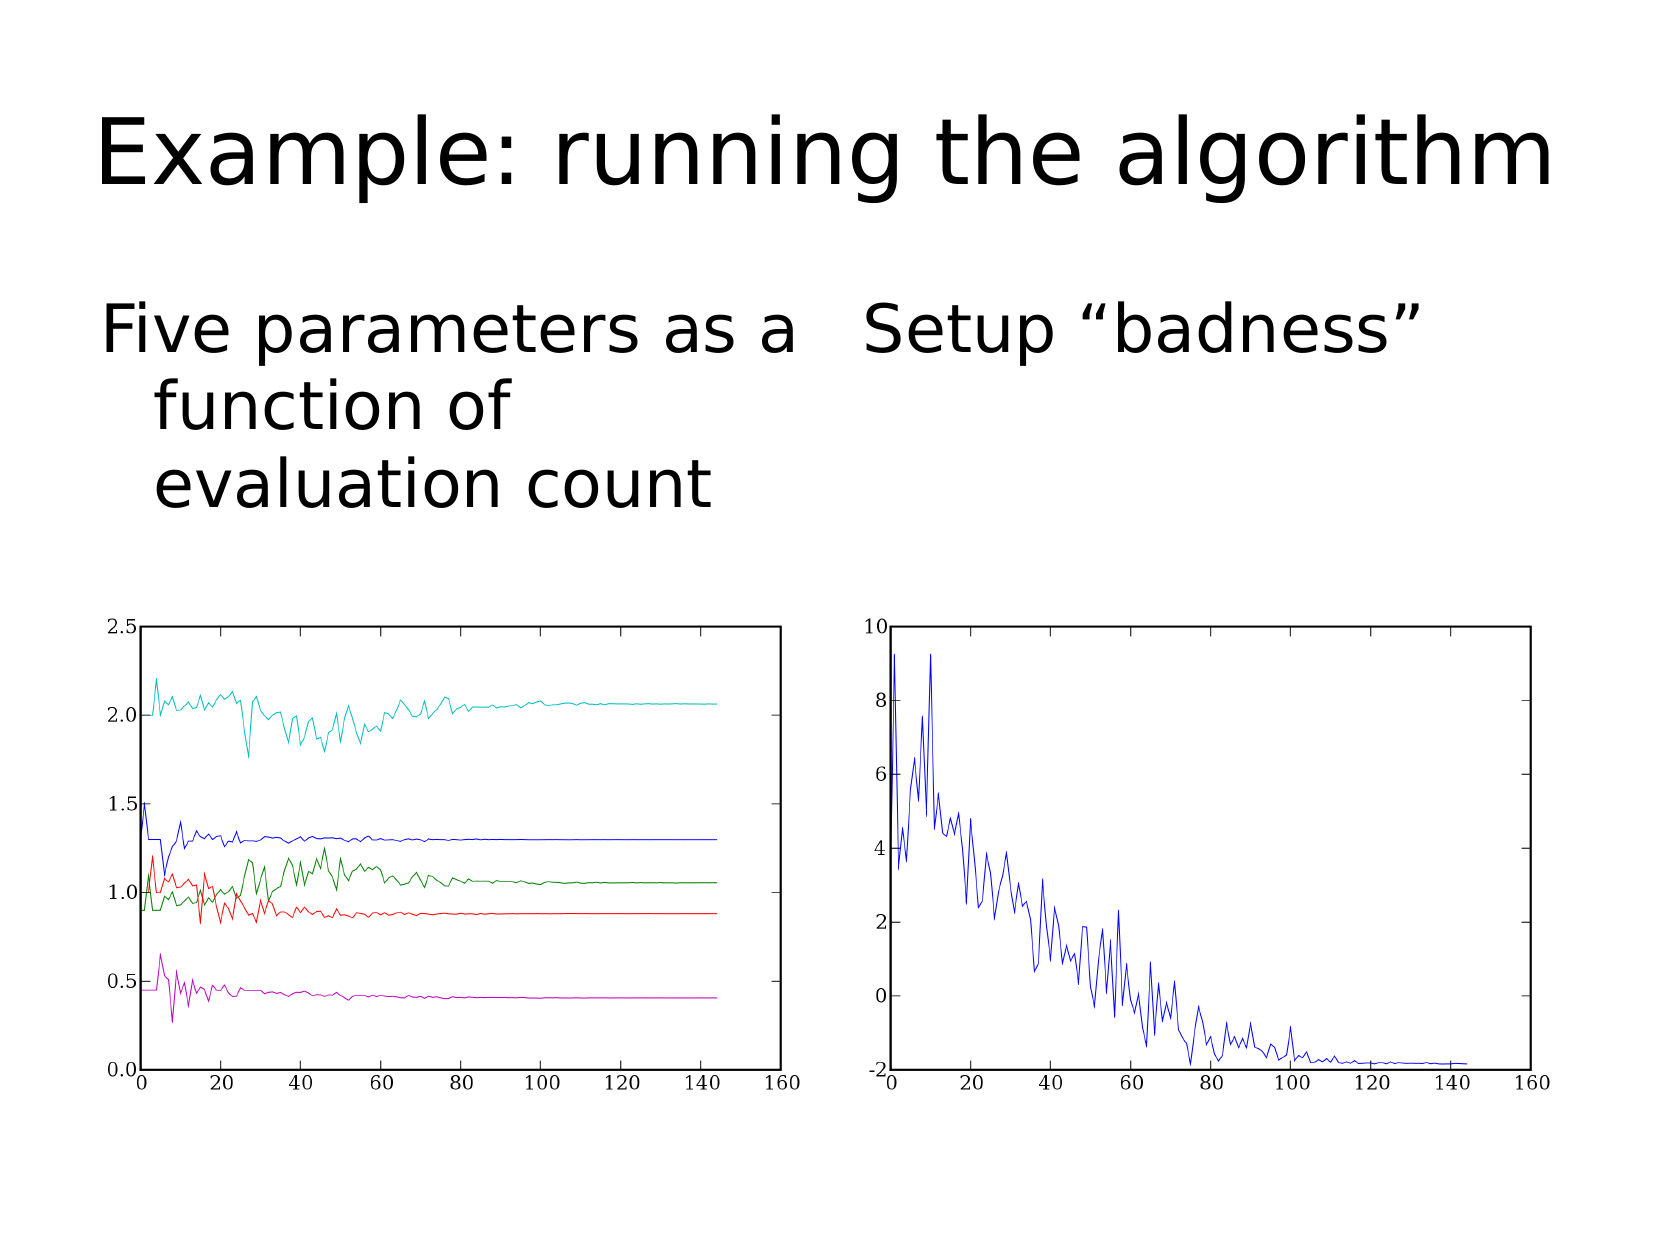

# Example: running the algorithm
Five parameters as a function of evaluation count
Setup “badness”